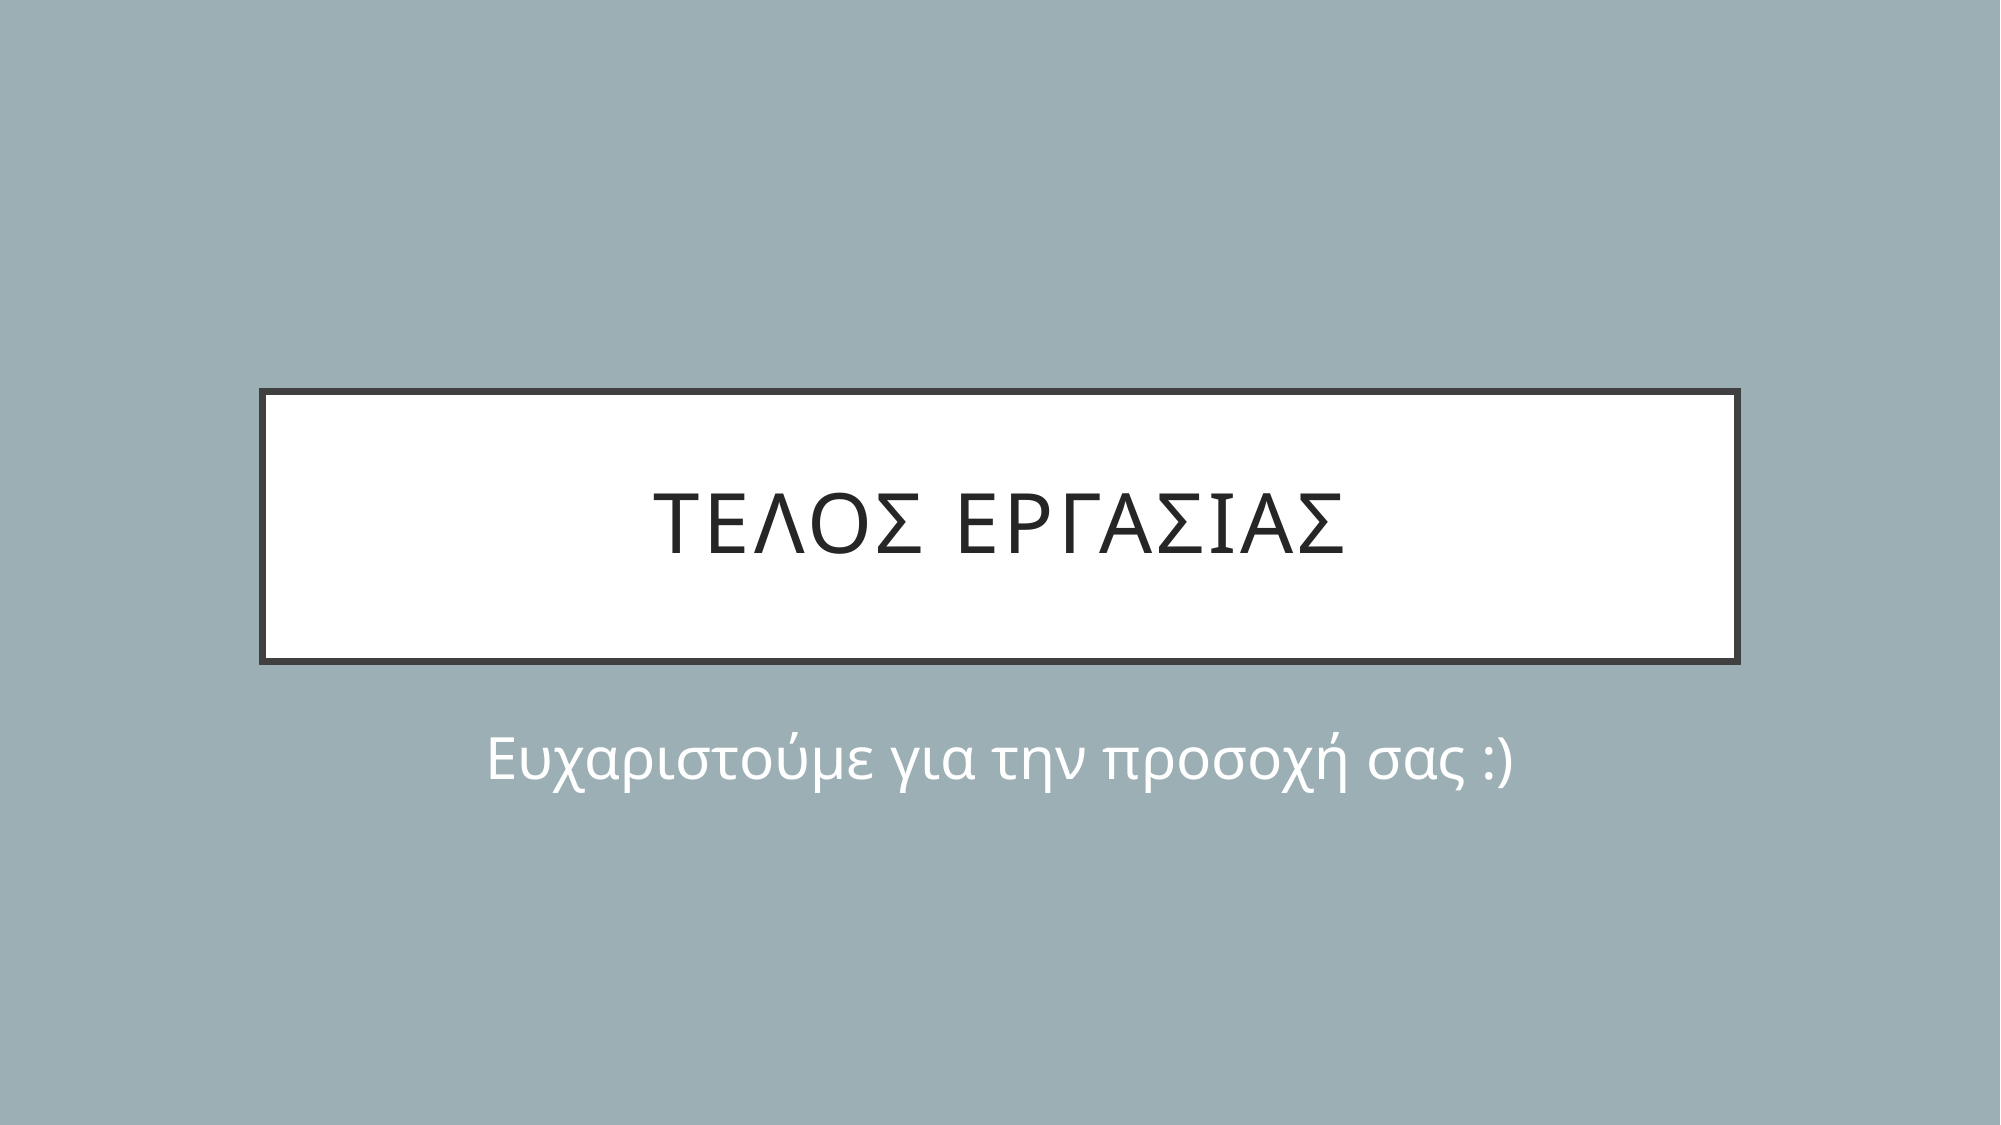

# Τελος εργασιας
Ευχαριστούμε για την προσοχή σας :)